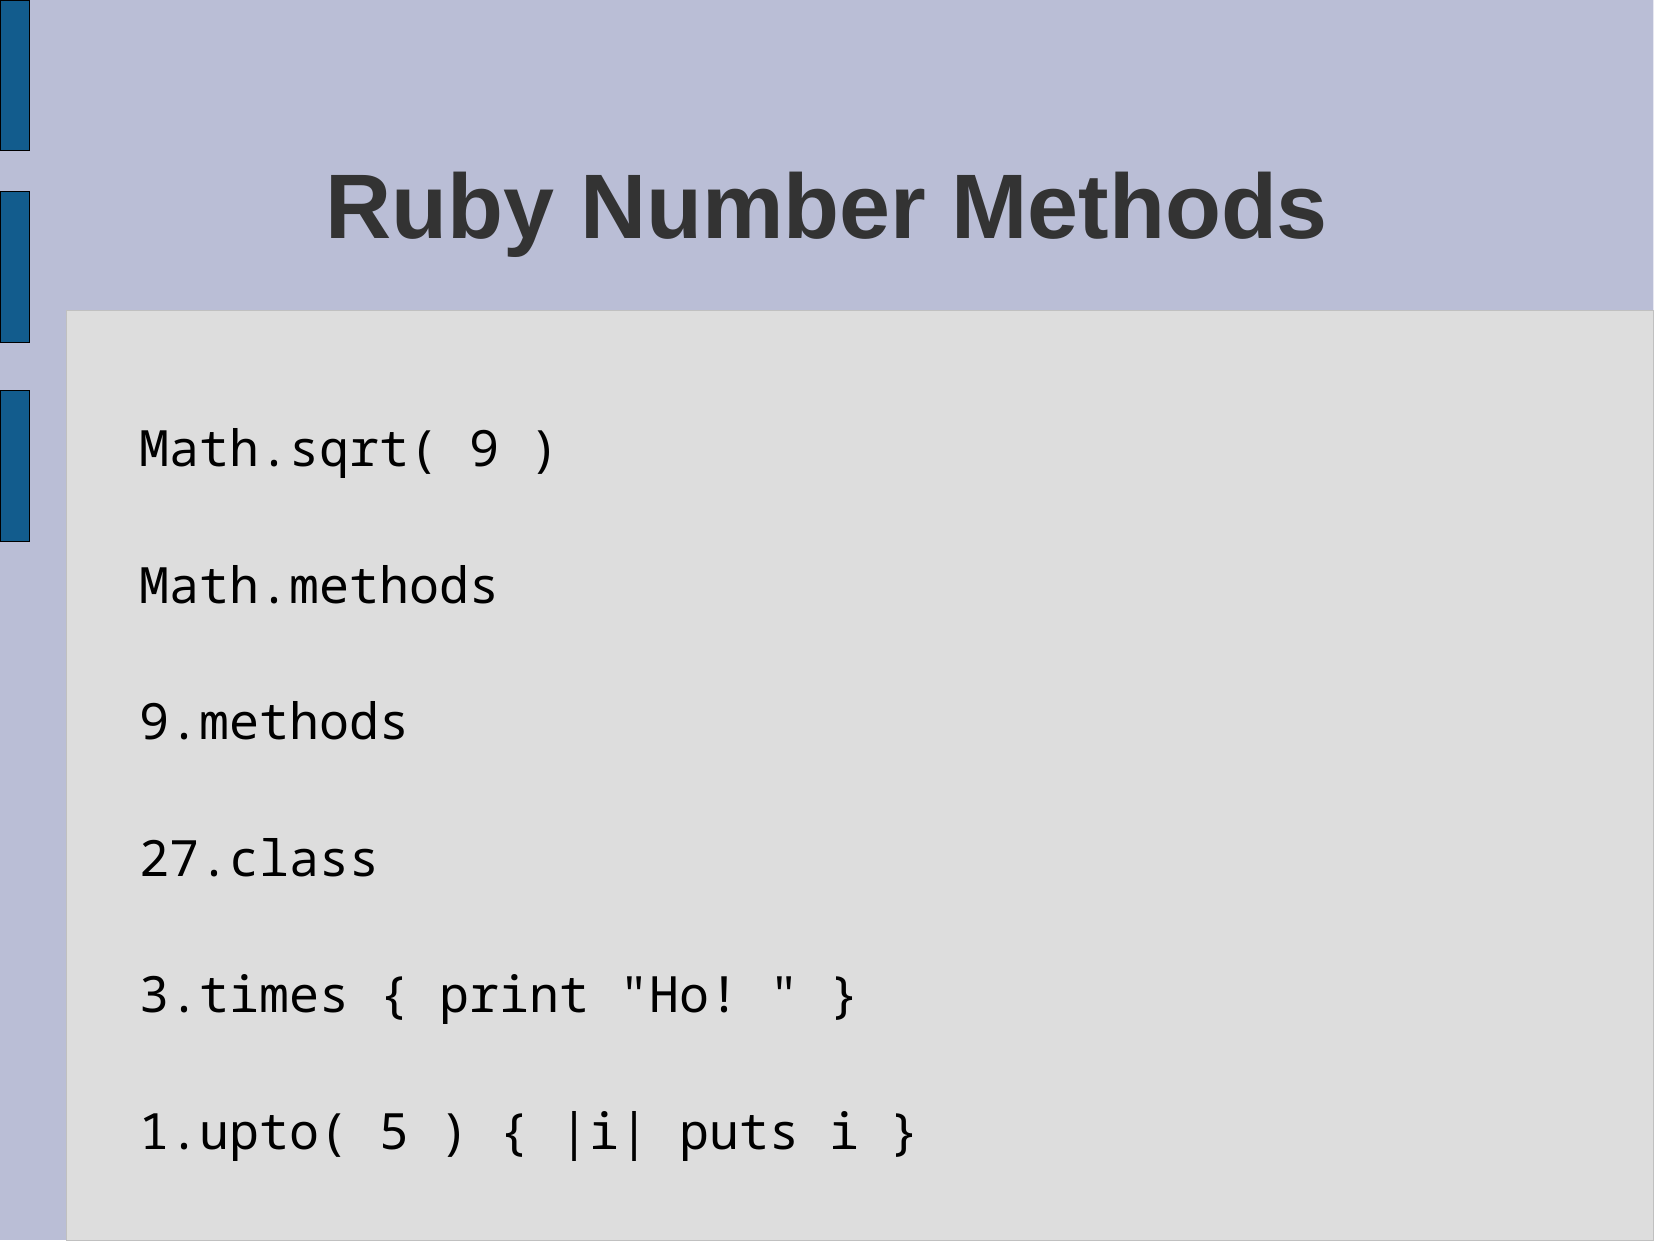

#
Ruby Number Methods
Math.sqrt( 9 )
Math.methods
9.methods
27.class
3.times { print "Ho! " }
1.upto( 5 ) { |i| puts i }